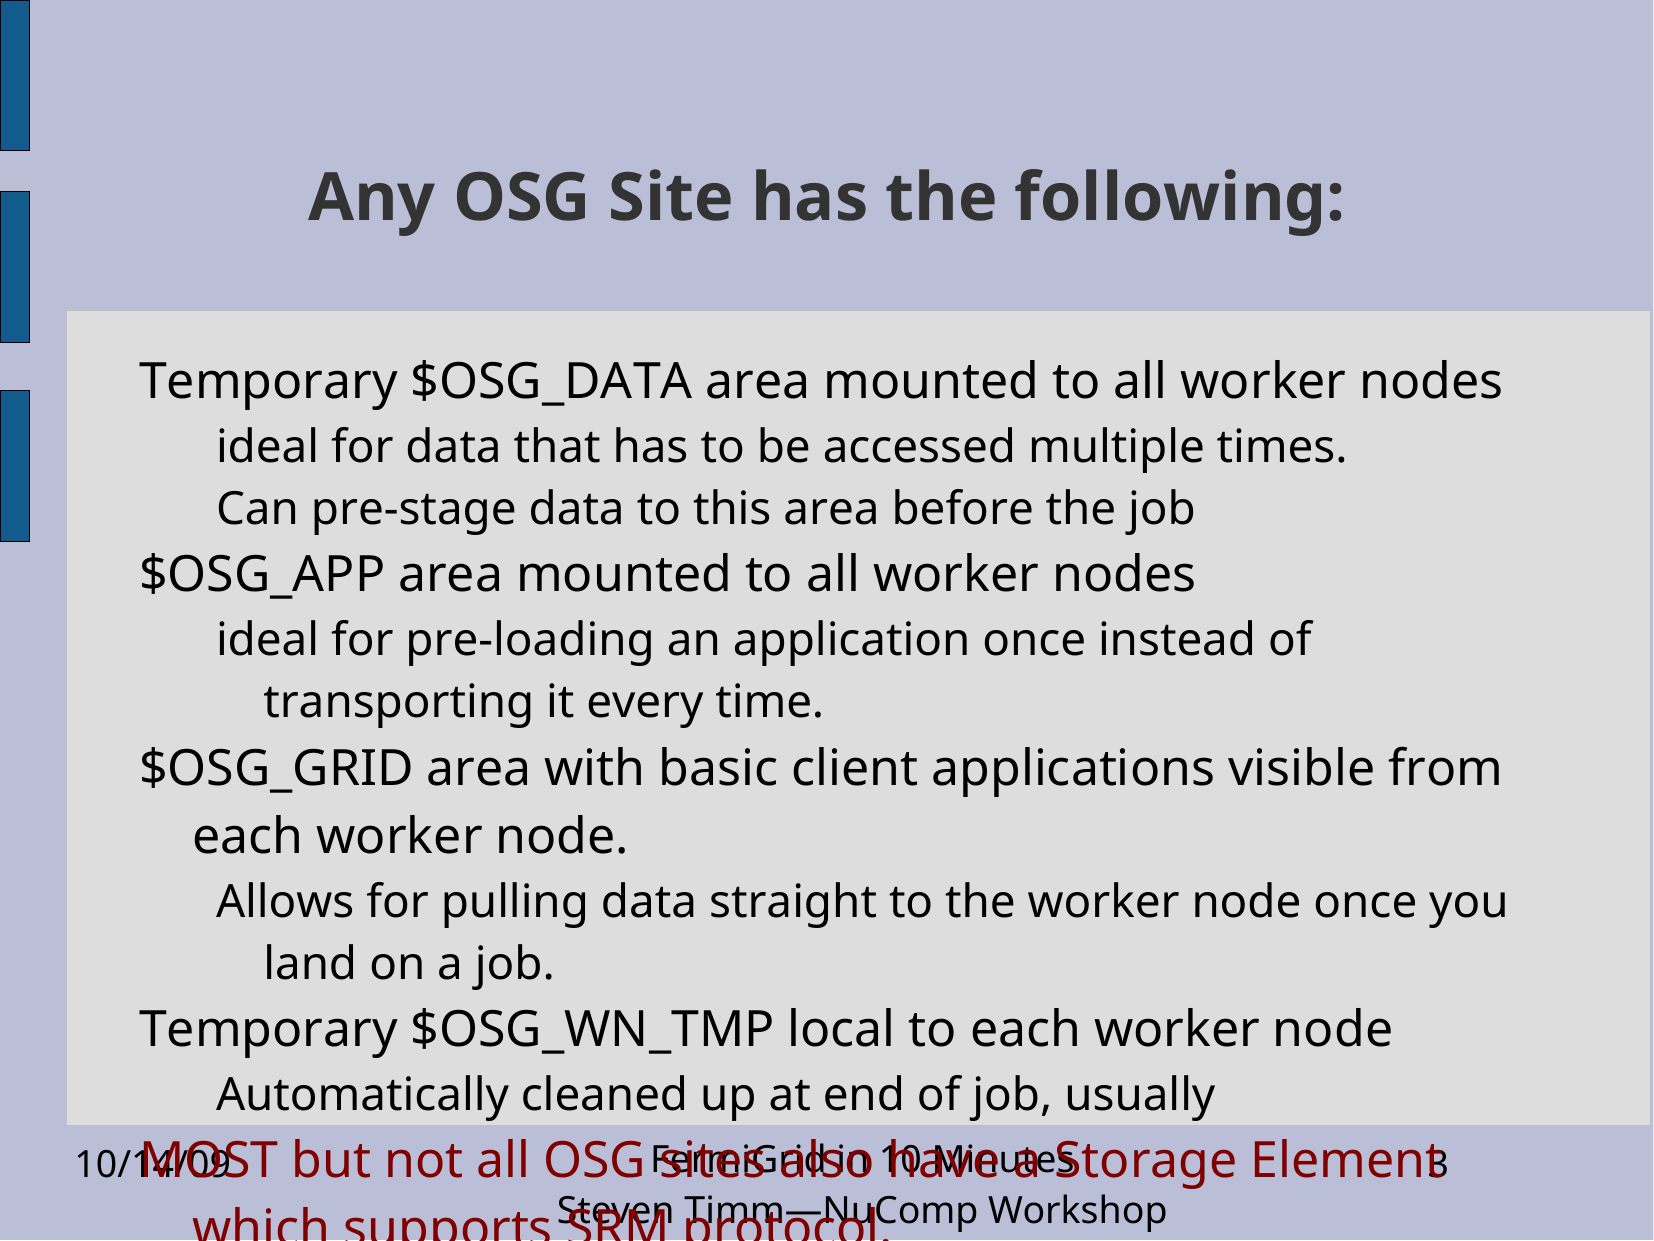

# Any OSG Site has the following:
Temporary $OSG_DATA area mounted to all worker nodes
ideal for data that has to be accessed multiple times.
Can pre-stage data to this area before the job
$OSG_APP area mounted to all worker nodes
ideal for pre-loading an application once instead of transporting it every time.
$OSG_GRID area with basic client applications visible from each worker node.
Allows for pulling data straight to the worker node once you land on a job.
Temporary $OSG_WN_TMP local to each worker node
Automatically cleaned up at end of job, usually
MOST but not all OSG sites also have a Storage Element which supports SRM protocol.